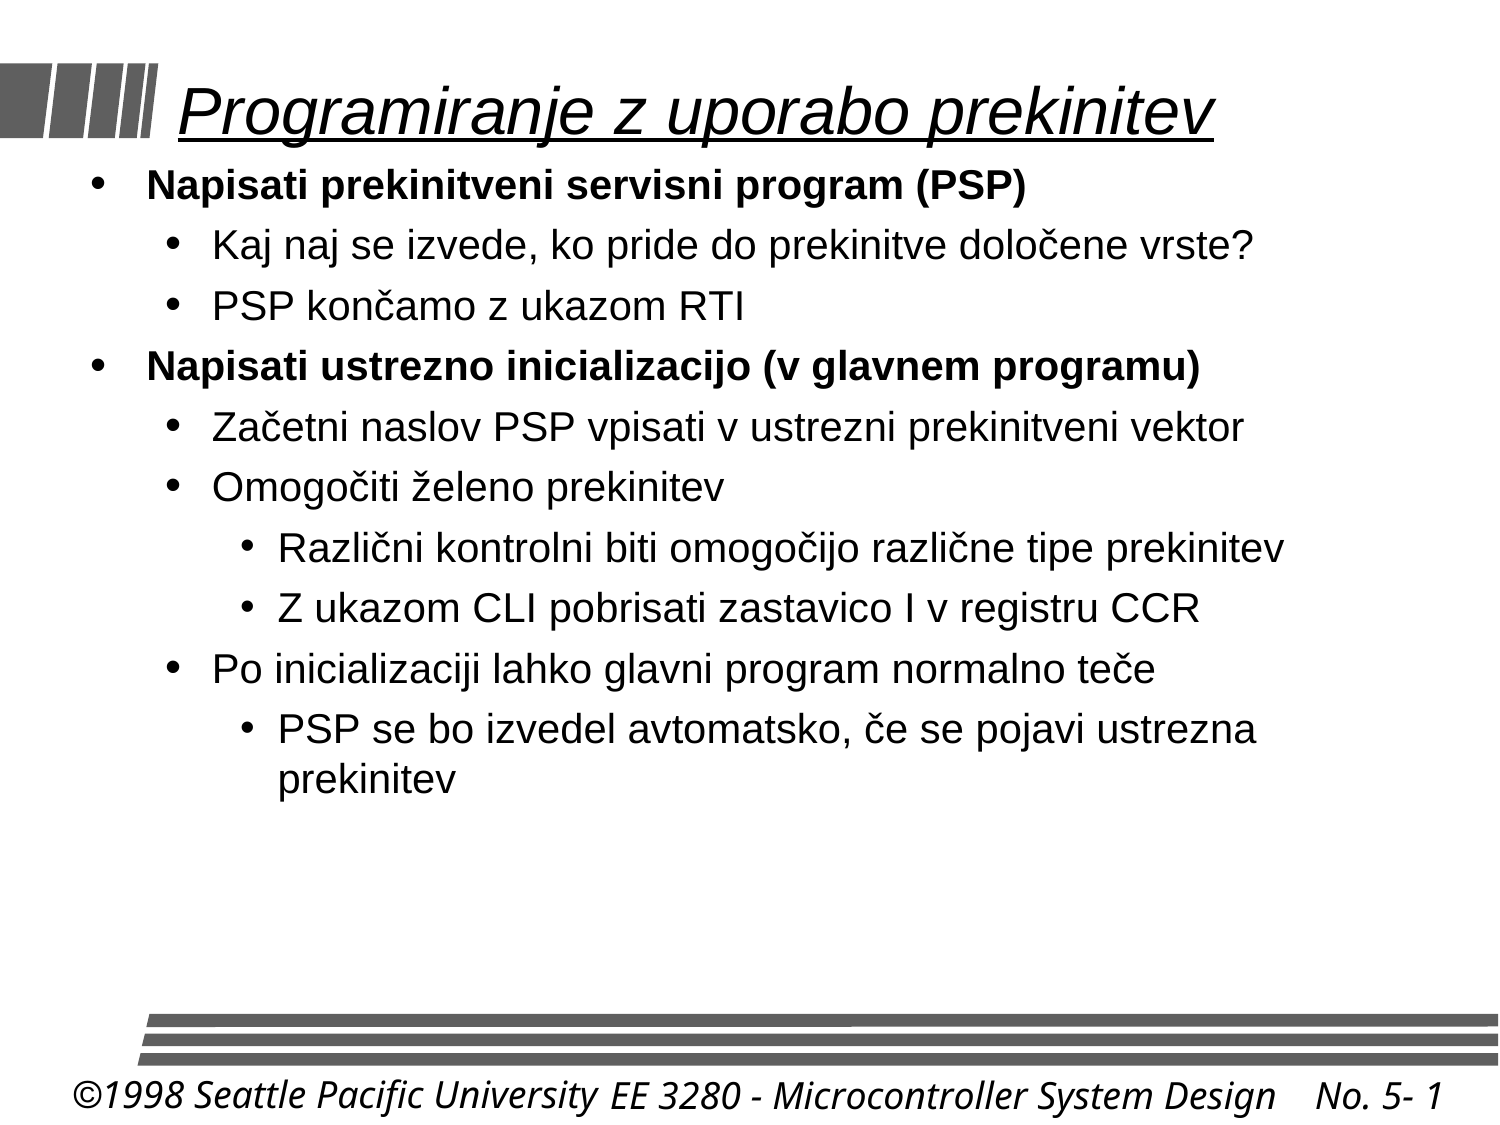

# Programiranje z uporabo prekinitev
Napisati prekinitveni servisni program (PSP)
Kaj naj se izvede, ko pride do prekinitve določene vrste?
PSP končamo z ukazom RTI
Napisati ustrezno inicializacijo (v glavnem programu)
Začetni naslov PSP vpisati v ustrezni prekinitveni vektor
Omogočiti želeno prekinitev
Različni kontrolni biti omogočijo različne tipe prekinitev
Z ukazom CLI pobrisati zastavico I v registru CCR
Po inicializaciji lahko glavni program normalno teče
PSP se bo izvedel avtomatsko, če se pojavi ustrezna prekinitev